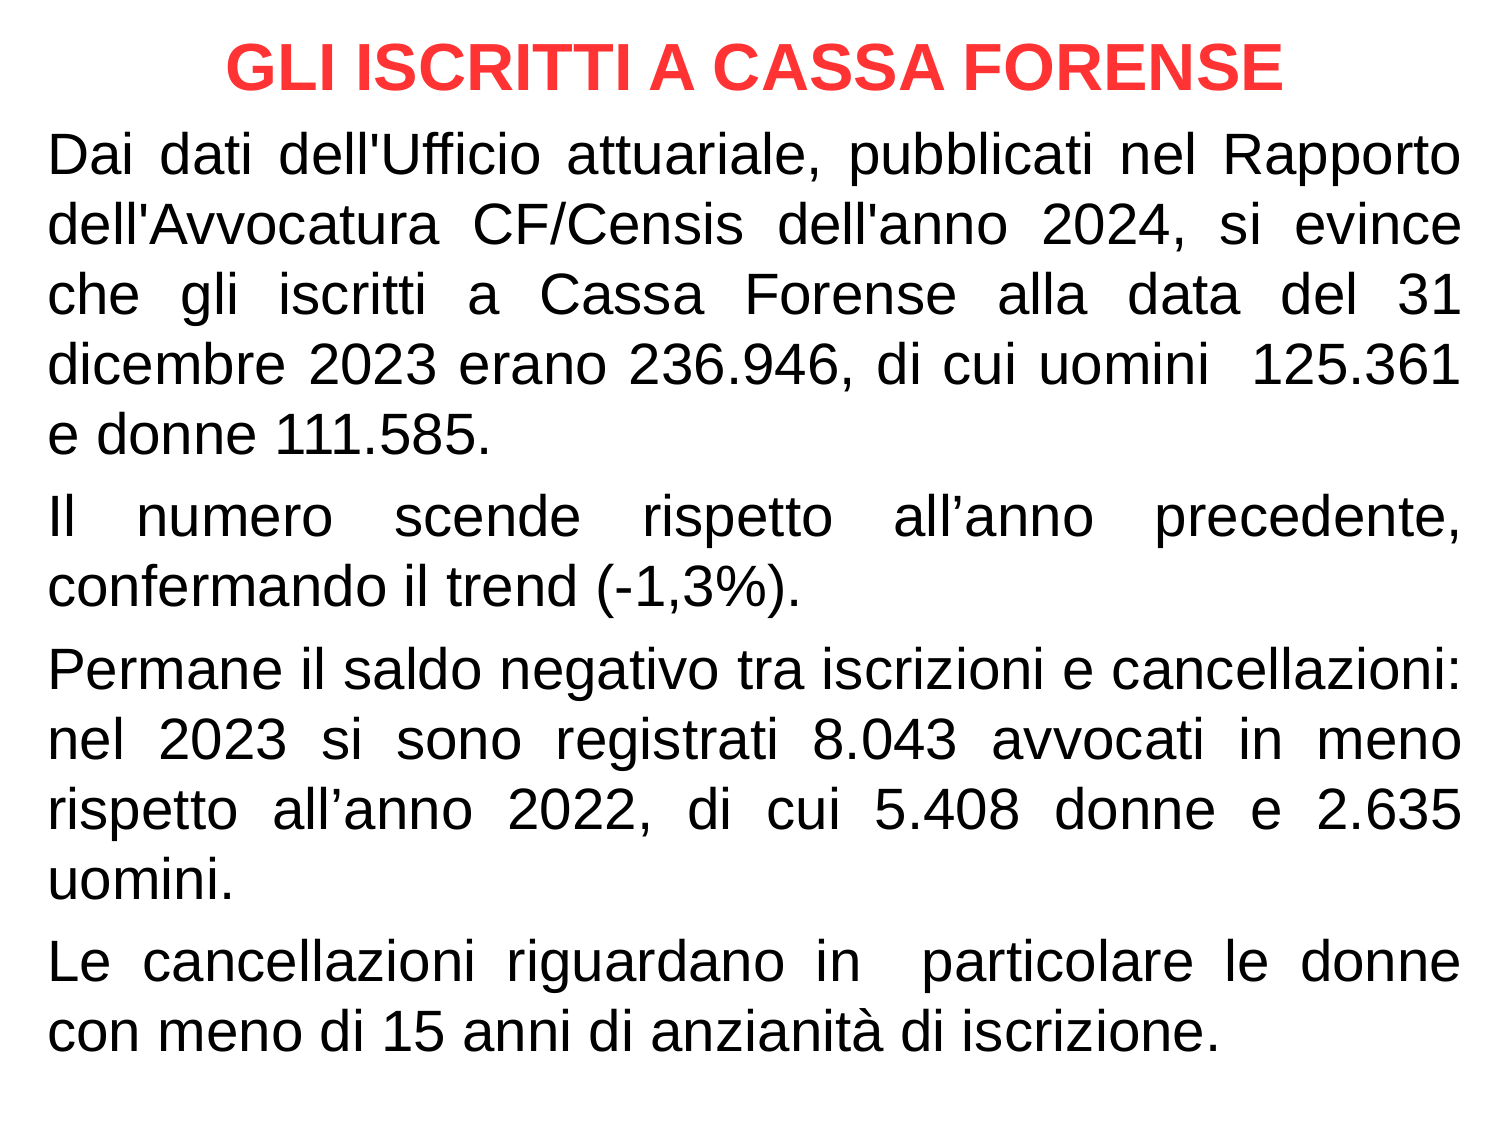

GLI ISCRITTI A CASSA FORENSE
Dai dati dell'Ufficio attuariale, pubblicati nel Rapporto dell'Avvocatura CF/Censis dell'anno 2024, si evince che gli iscritti a Cassa Forense alla data del 31 dicembre 2023 erano 236.946, di cui uomini 125.361 e donne 111.585.
Il numero scende rispetto all’anno precedente, confermando il trend (-1,3%).
Permane il saldo negativo tra iscrizioni e cancellazioni: nel 2023 si sono registrati 8.043 avvocati in meno rispetto all’anno 2022, di cui 5.408 donne e 2.635 uomini.
Le cancellazioni riguardano in particolare le donne con meno di 15 anni di anzianità di iscrizione.